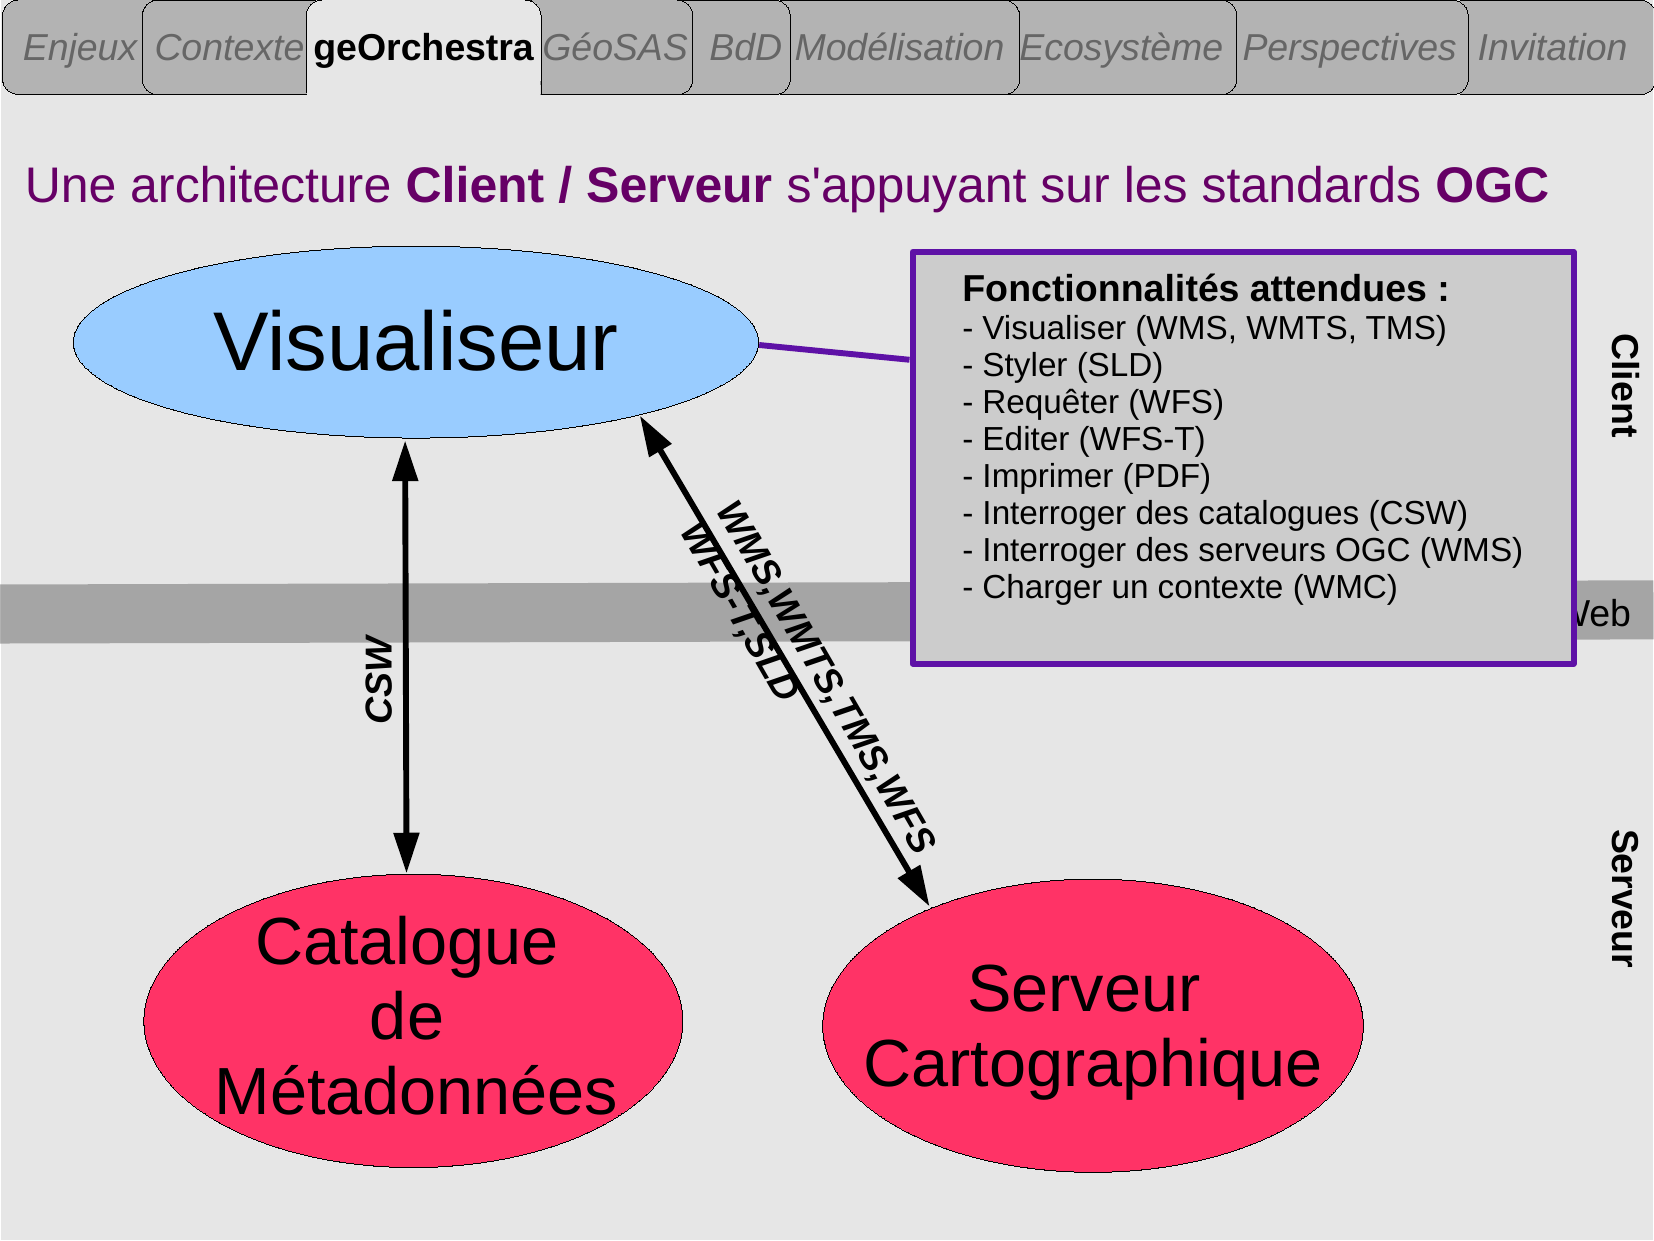

Enjeux
Contexte
geOrchestra
 GéoSAS
 BdD
 Modélisation
 Ecosystème
 Perspectives
Invitation
# Une architecture Client / Serveur s'appuyant sur les standards OGC
Visualiseur
Fonctionnalités attendues :
- Visualiser (WMS, WMTS, TMS)
- Styler (SLD)
- Requêter (WFS)
- Editer (WFS-T)
- Imprimer (PDF)
- Interroger des catalogues (CSW)
- Interroger des serveurs OGC (WMS)
- Charger un contexte (WMC)
Client
Web
WMS,WMTS,TMS,WFSWFS-T,SLD
CSW
Serveur
Serveur
Cartographique
Catalogue
de
Métadonnées